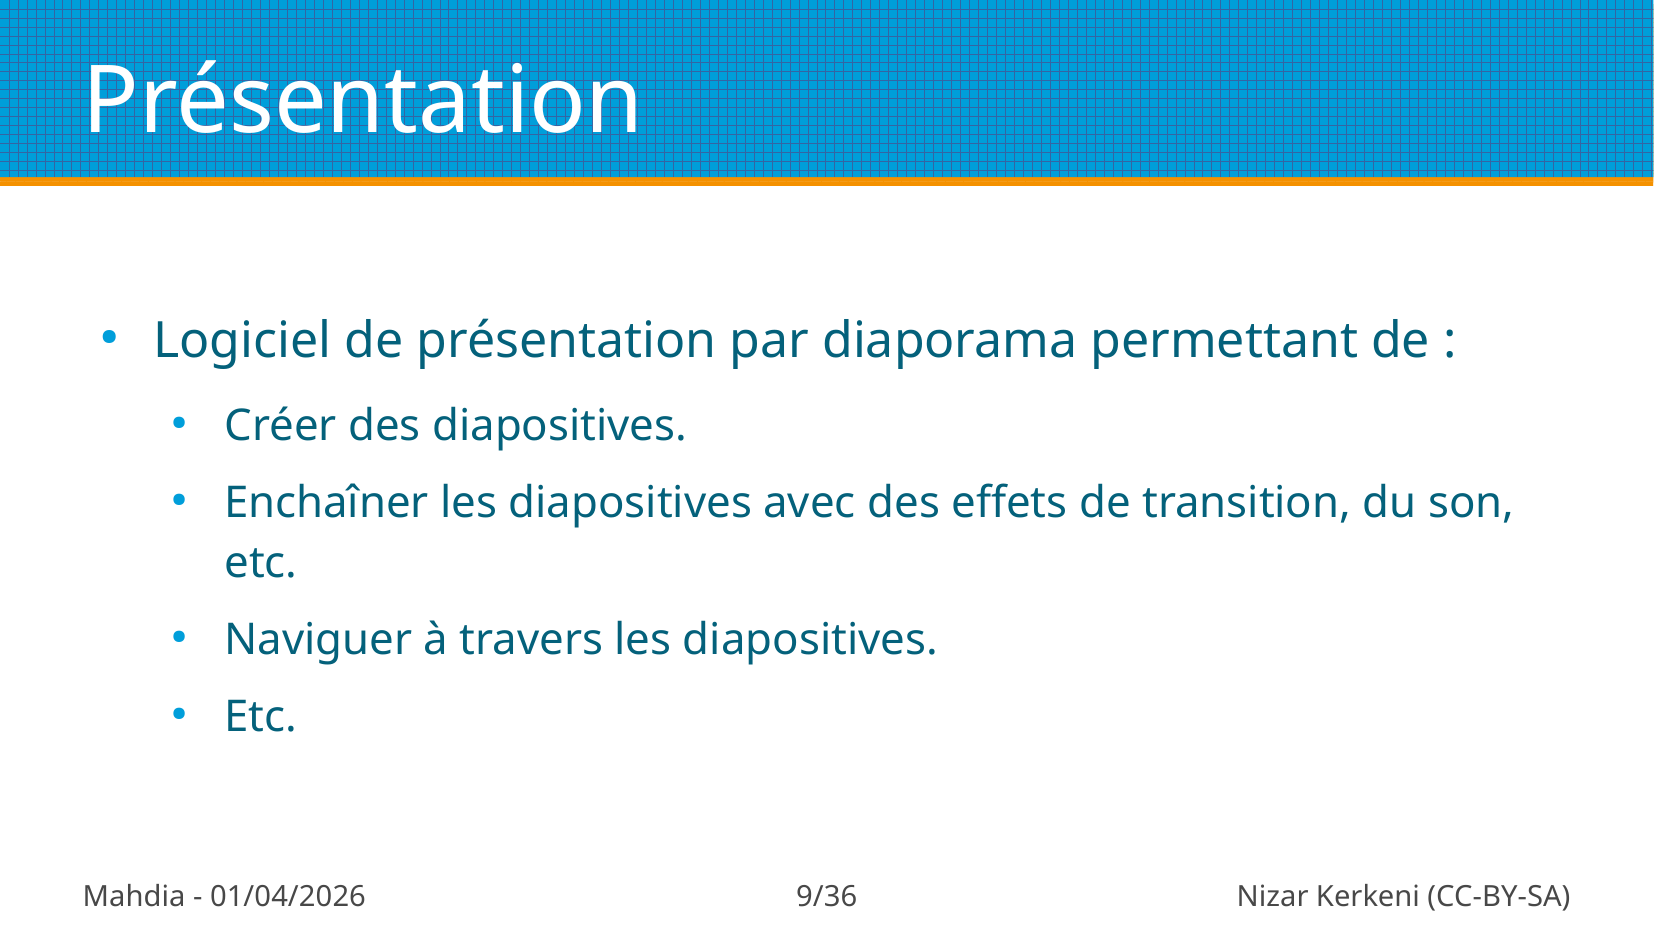

# Présentation
Logiciel de présentation par diaporama permettant de :
Créer des diapositives.
Enchaîner les diapositives avec des effets de transition, du son, etc.
Naviguer à travers les diapositives.
Etc.
Mahdia - 01/04/2026
9